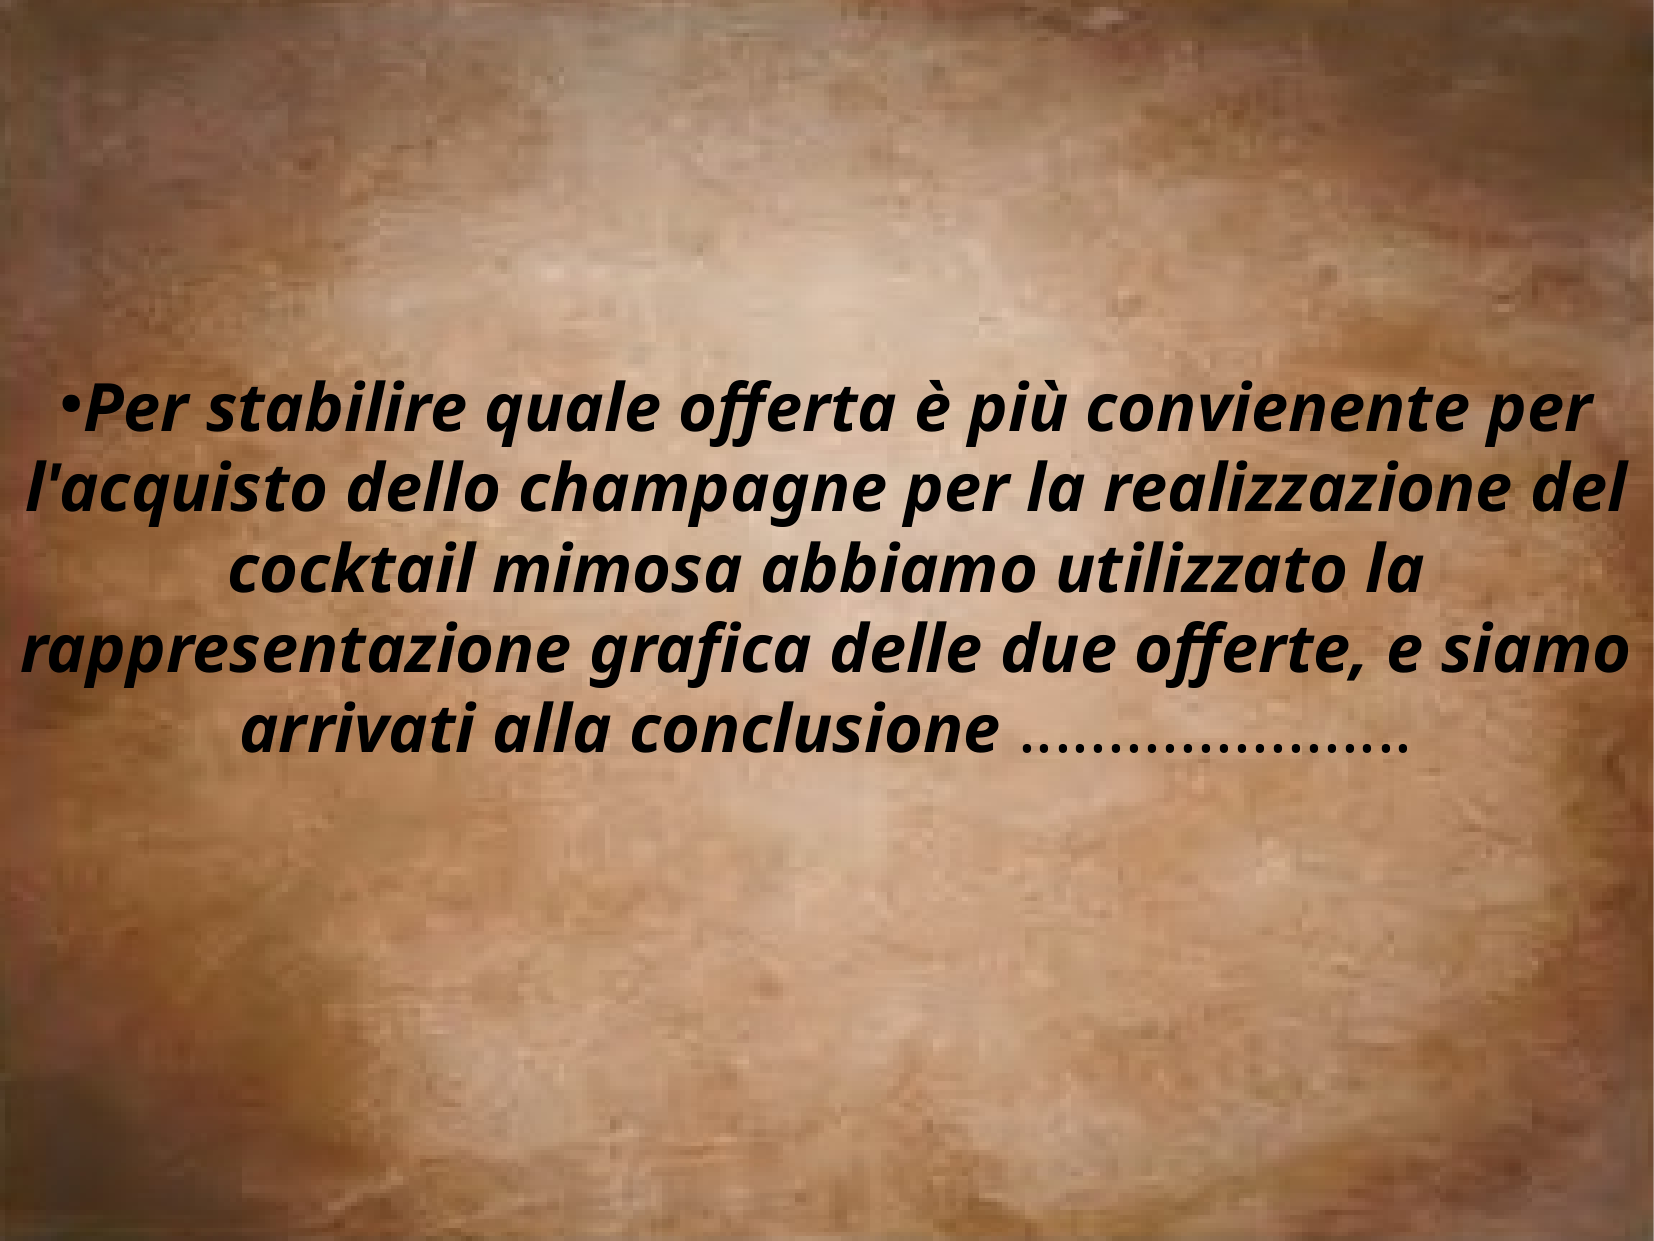

# Per stabilire quale offerta è più convienente per l'acquisto dello champagne per la realizzazione del cocktail mimosa abbiamo utilizzato la rappresentazione grafica delle due offerte, e siamo arrivati alla conclusione ......................